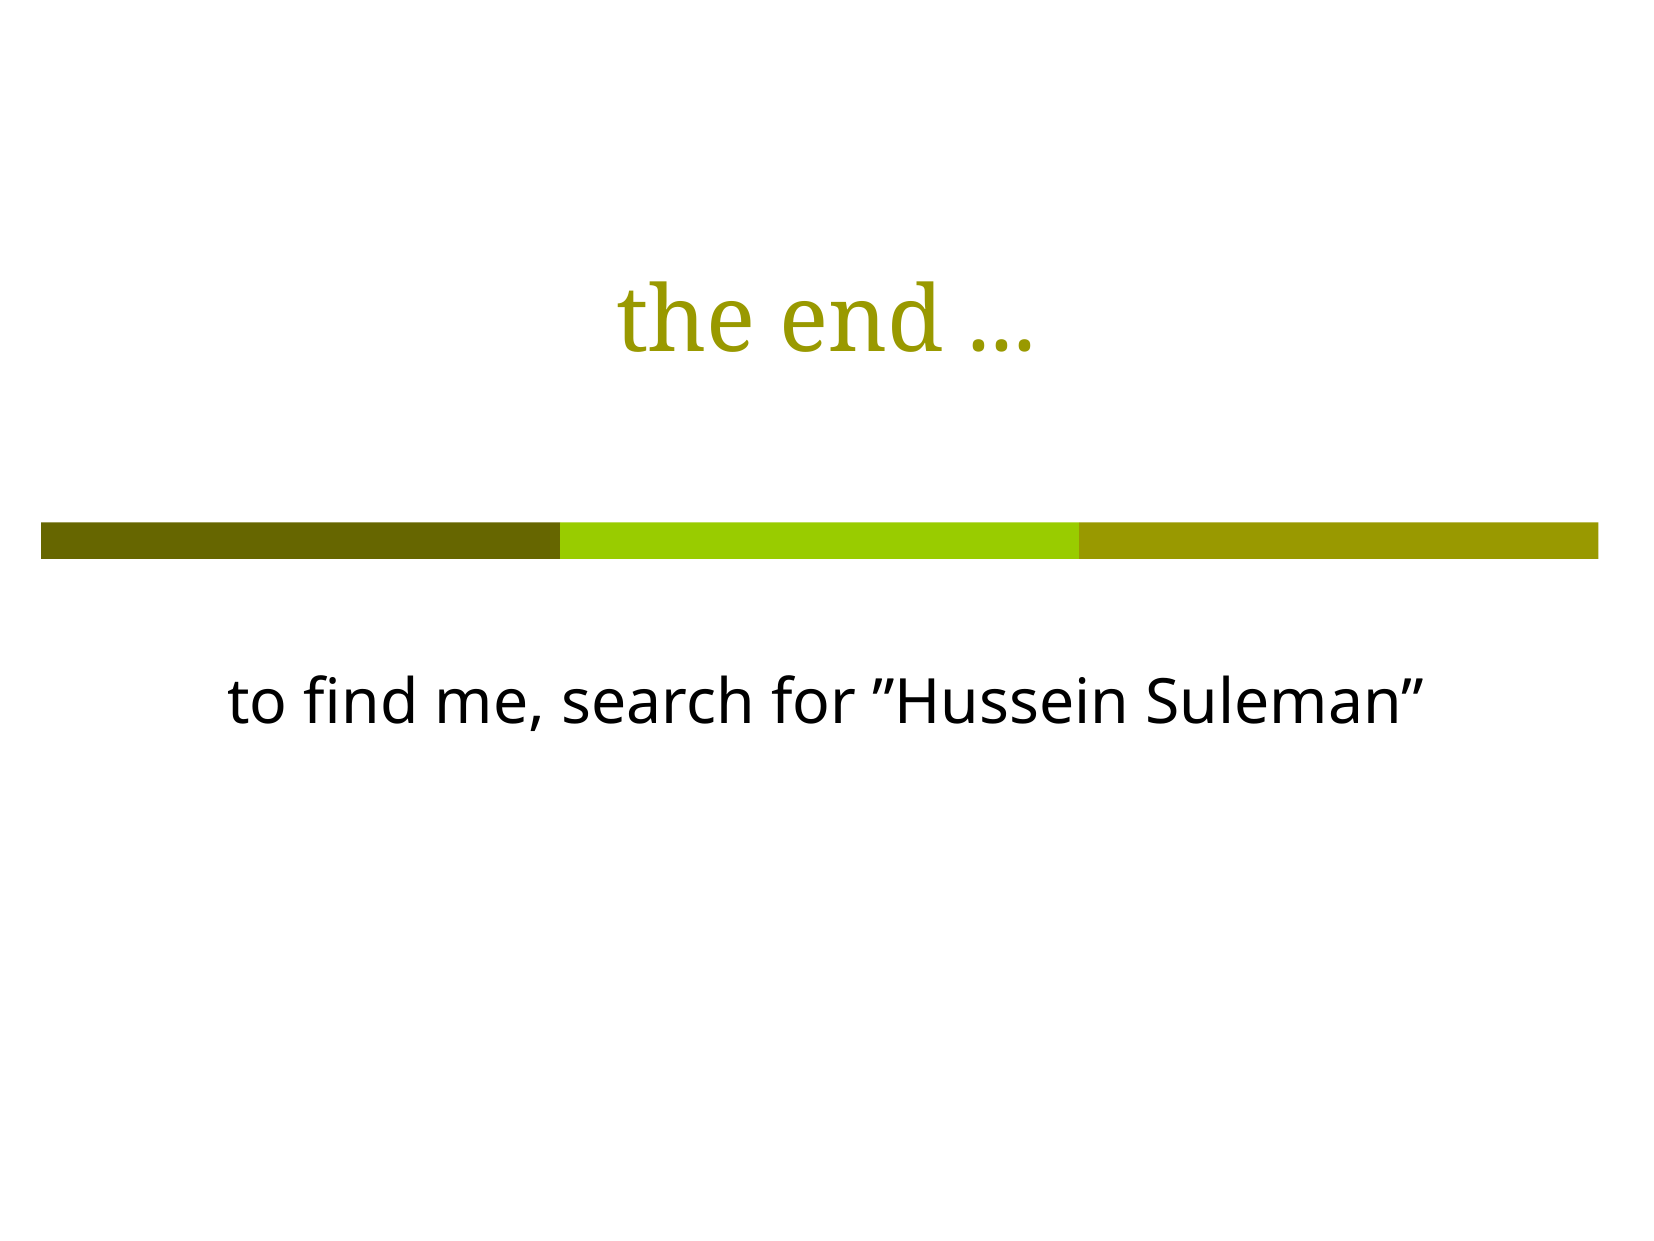

# the end ...
to find me, search for ”Hussein Suleman”